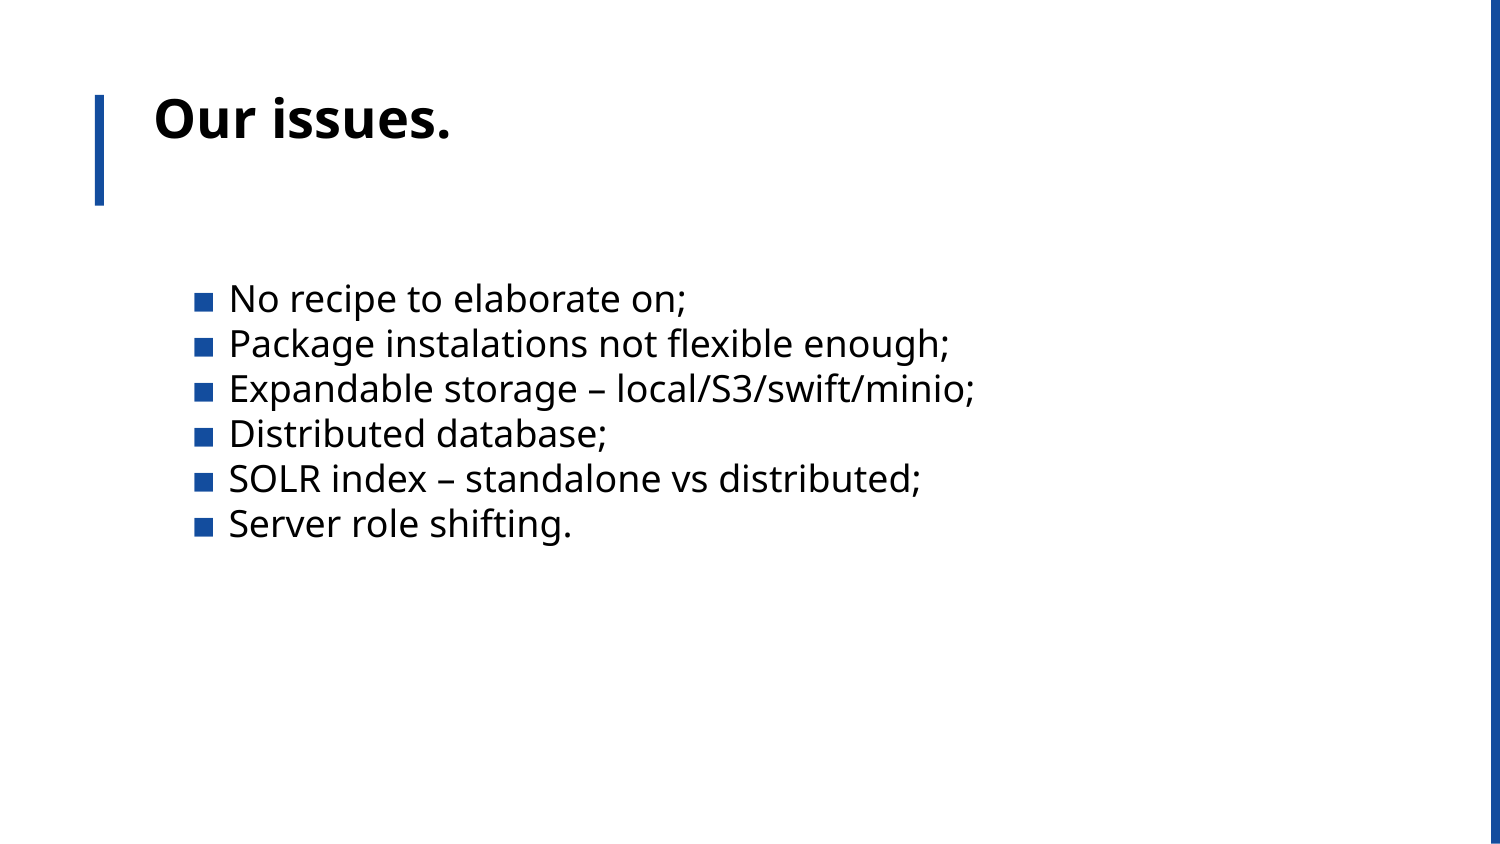

Our issues.
# No recipe to elaborate on;
Package instalations not flexible enough;
Expandable storage – local/S3/swift/minio;
Distributed database;
SOLR index – standalone vs distributed;
Server role shifting.